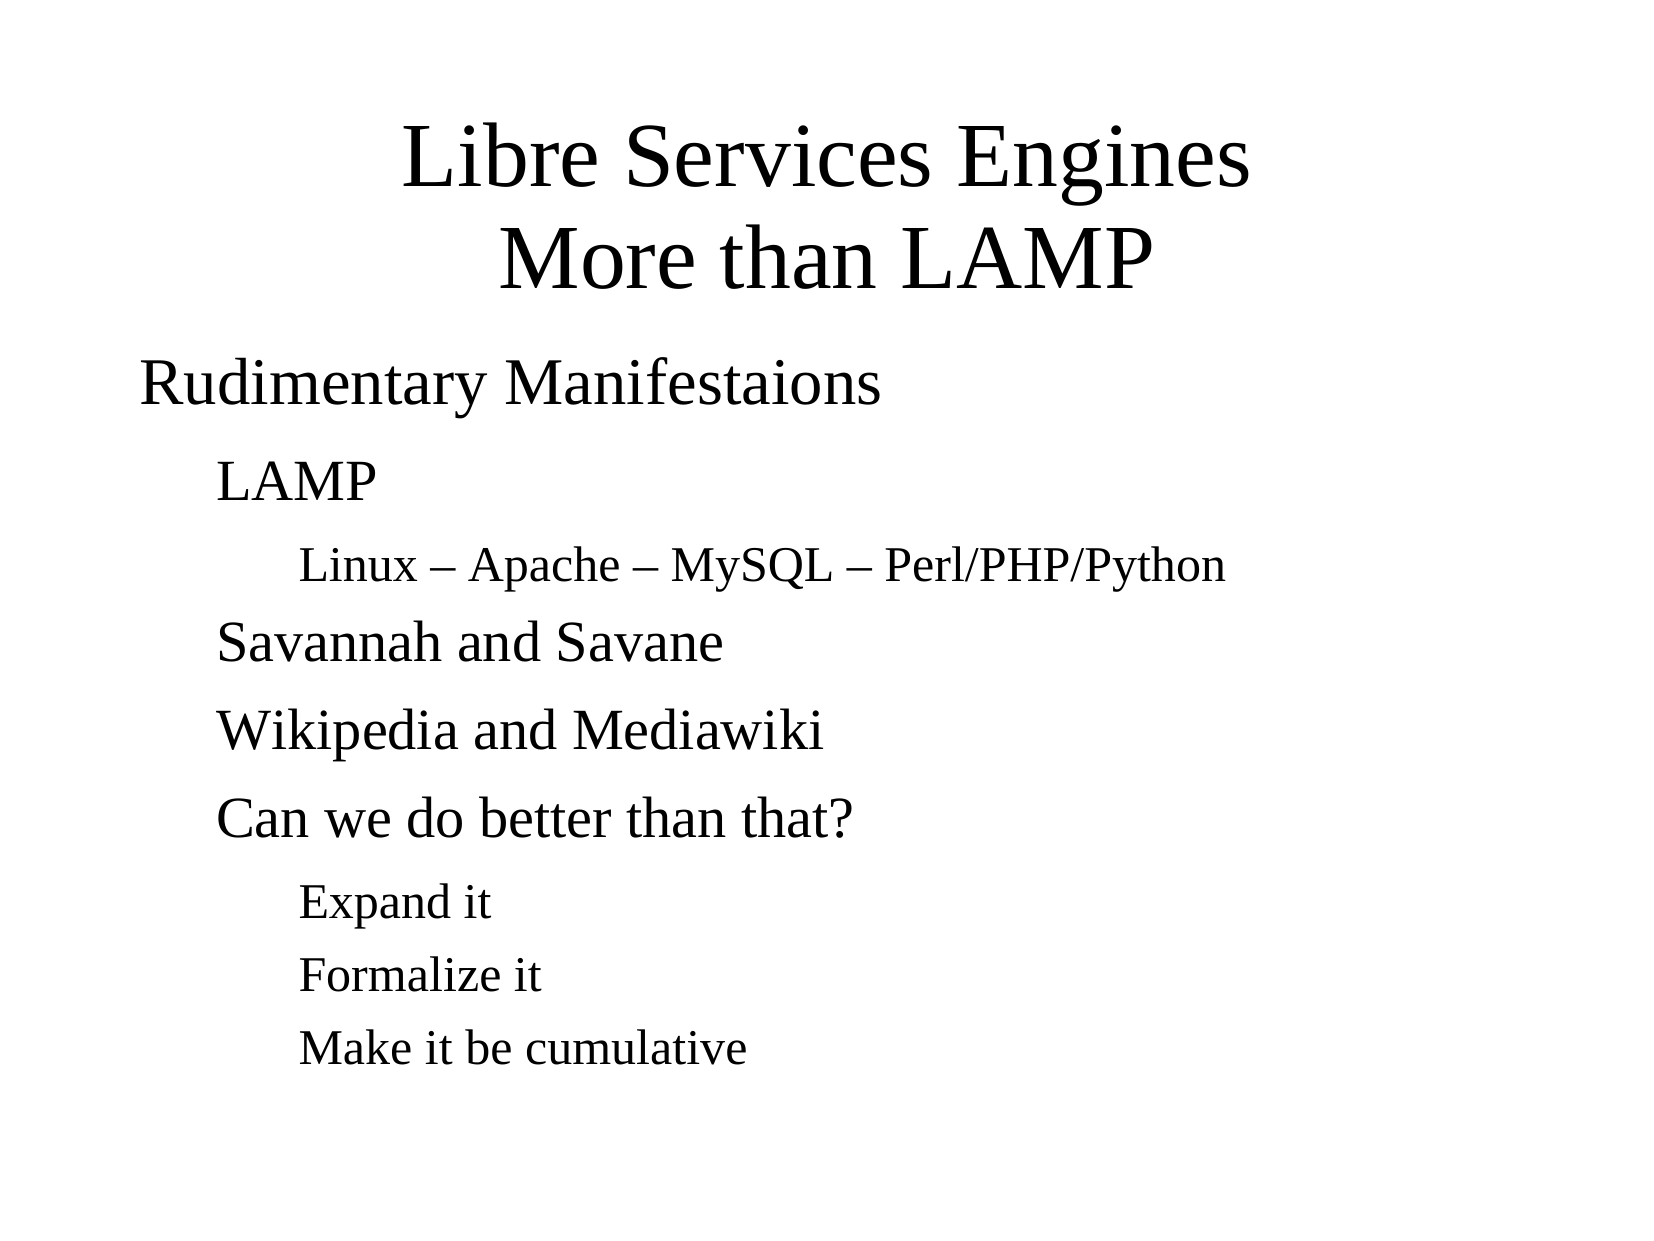

# Libre Services Engines More than LAMP
Rudimentary Manifestaions
LAMP
Linux – Apache – MySQL – Perl/PHP/Python
Savannah and Savane
Wikipedia and Mediawiki
Can we do better than that?
Expand it
Formalize it
Make it be cumulative